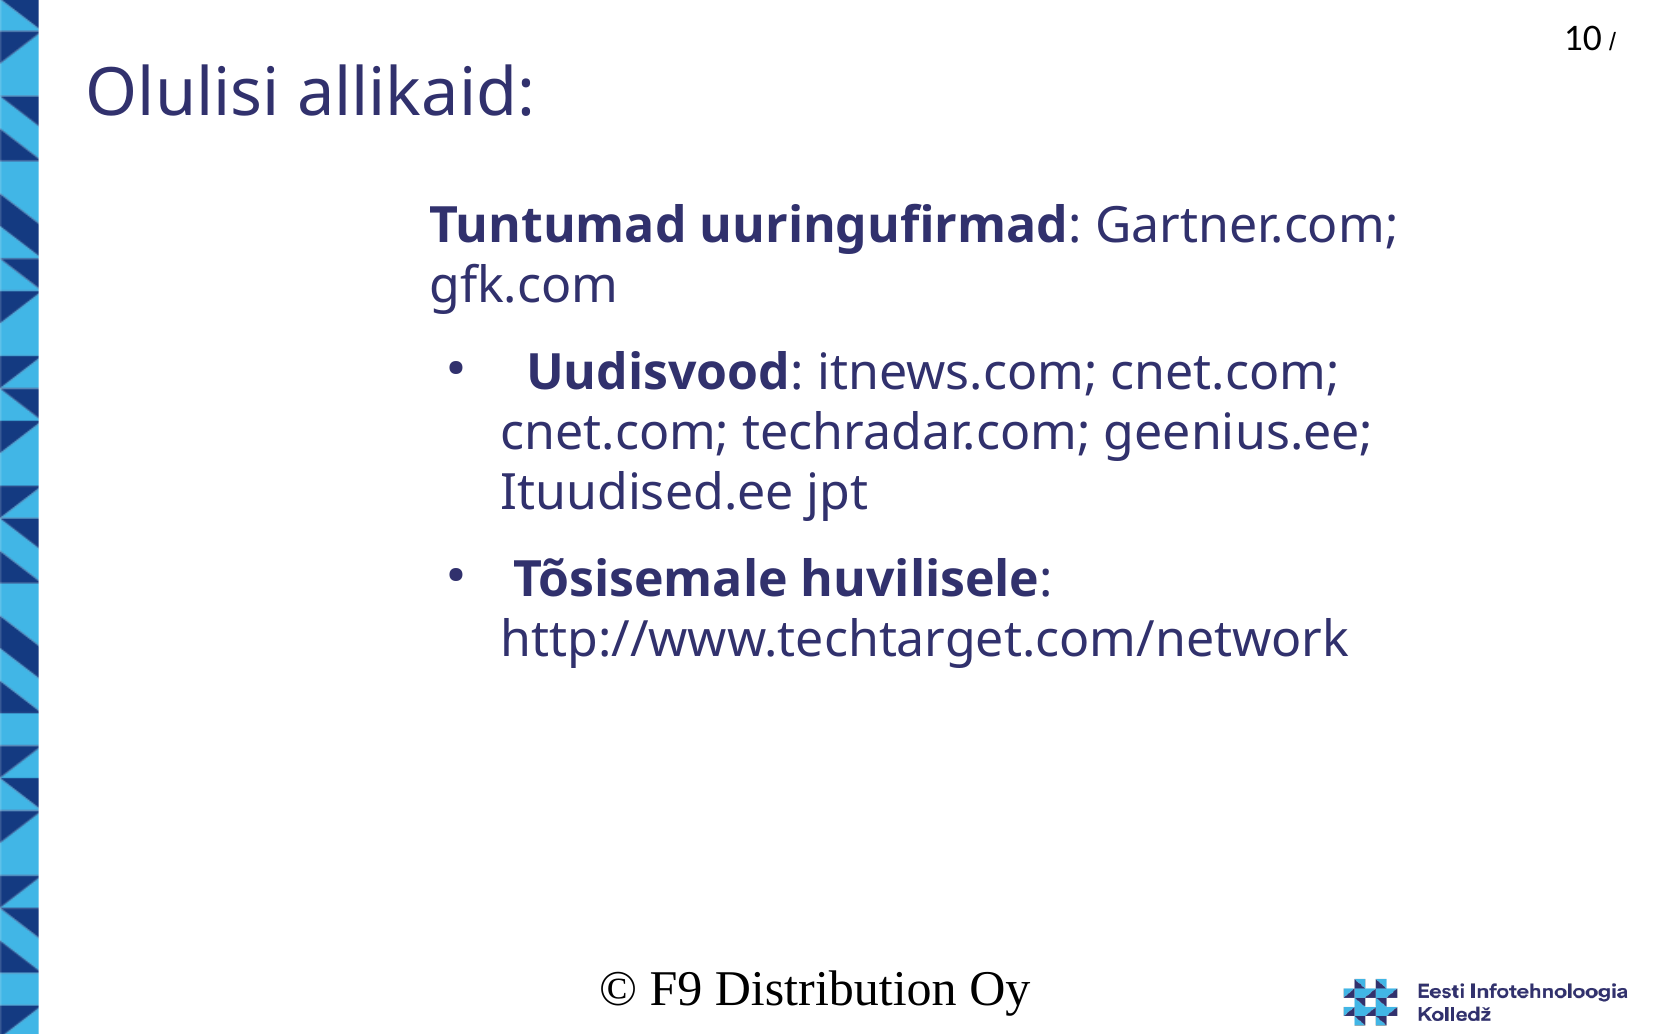

# Olulisi allikaid:
Tuntumad uuringufirmad: Gartner.com; gfk.com
 Uudisvood: itnews.com; cnet.com; cnet.com; techradar.com; geenius.ee; Ituudised.ee jpt
 Tõsisemale huvilisele: http://www.techtarget.com/network
© F9 Distribution Oy